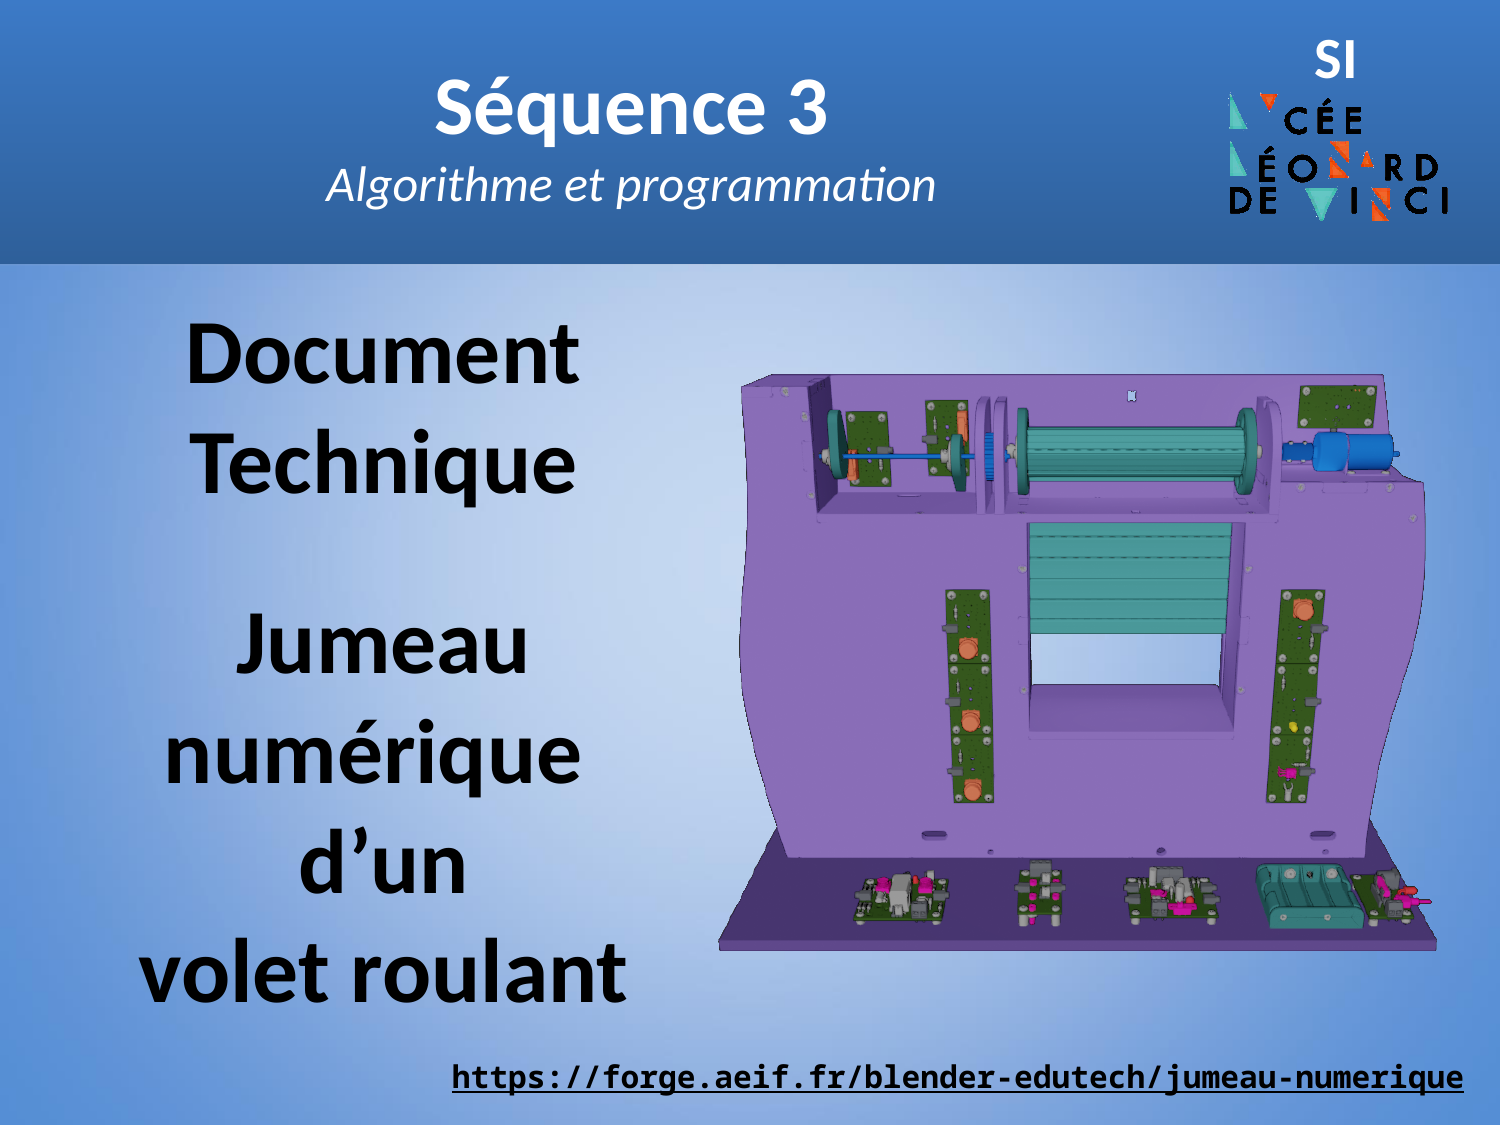

# Séquence 3 Algorithme et programmation
SI
Document Technique
Jumeau numérique
d’un
volet roulant
https://forge.aeif.fr/blender-edutech/jumeau-numerique